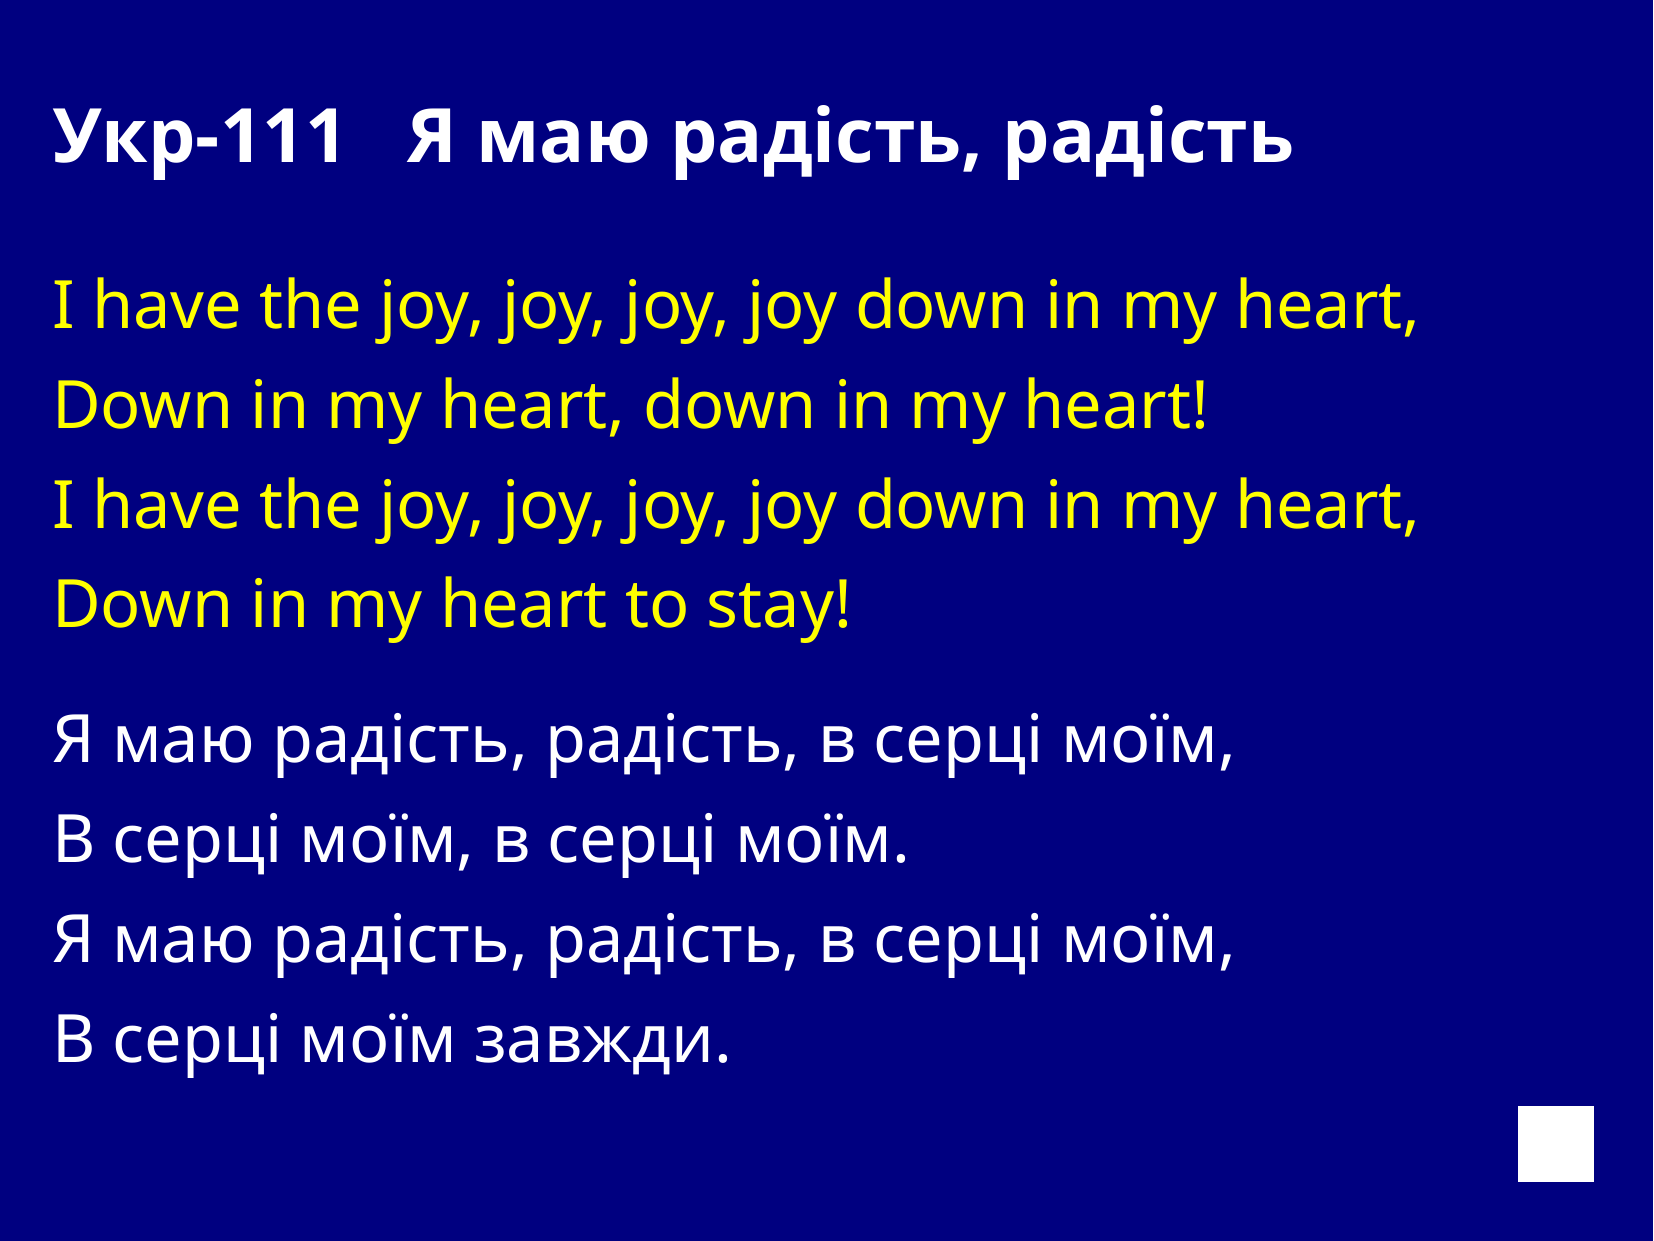

Укр-111 Я маю радість, радість
I have the joy, joy, joy, joy down in my heart,
Down in my heart, down in my heart!
I have the joy, joy, joy, joy down in my heart,
Down in my heart to stay!
Я маю радість, радість, в серці моїм,
В серці моїм, в серці моїм.
Я маю радість, радість, в серці моїм,
В серці моїм завжди.